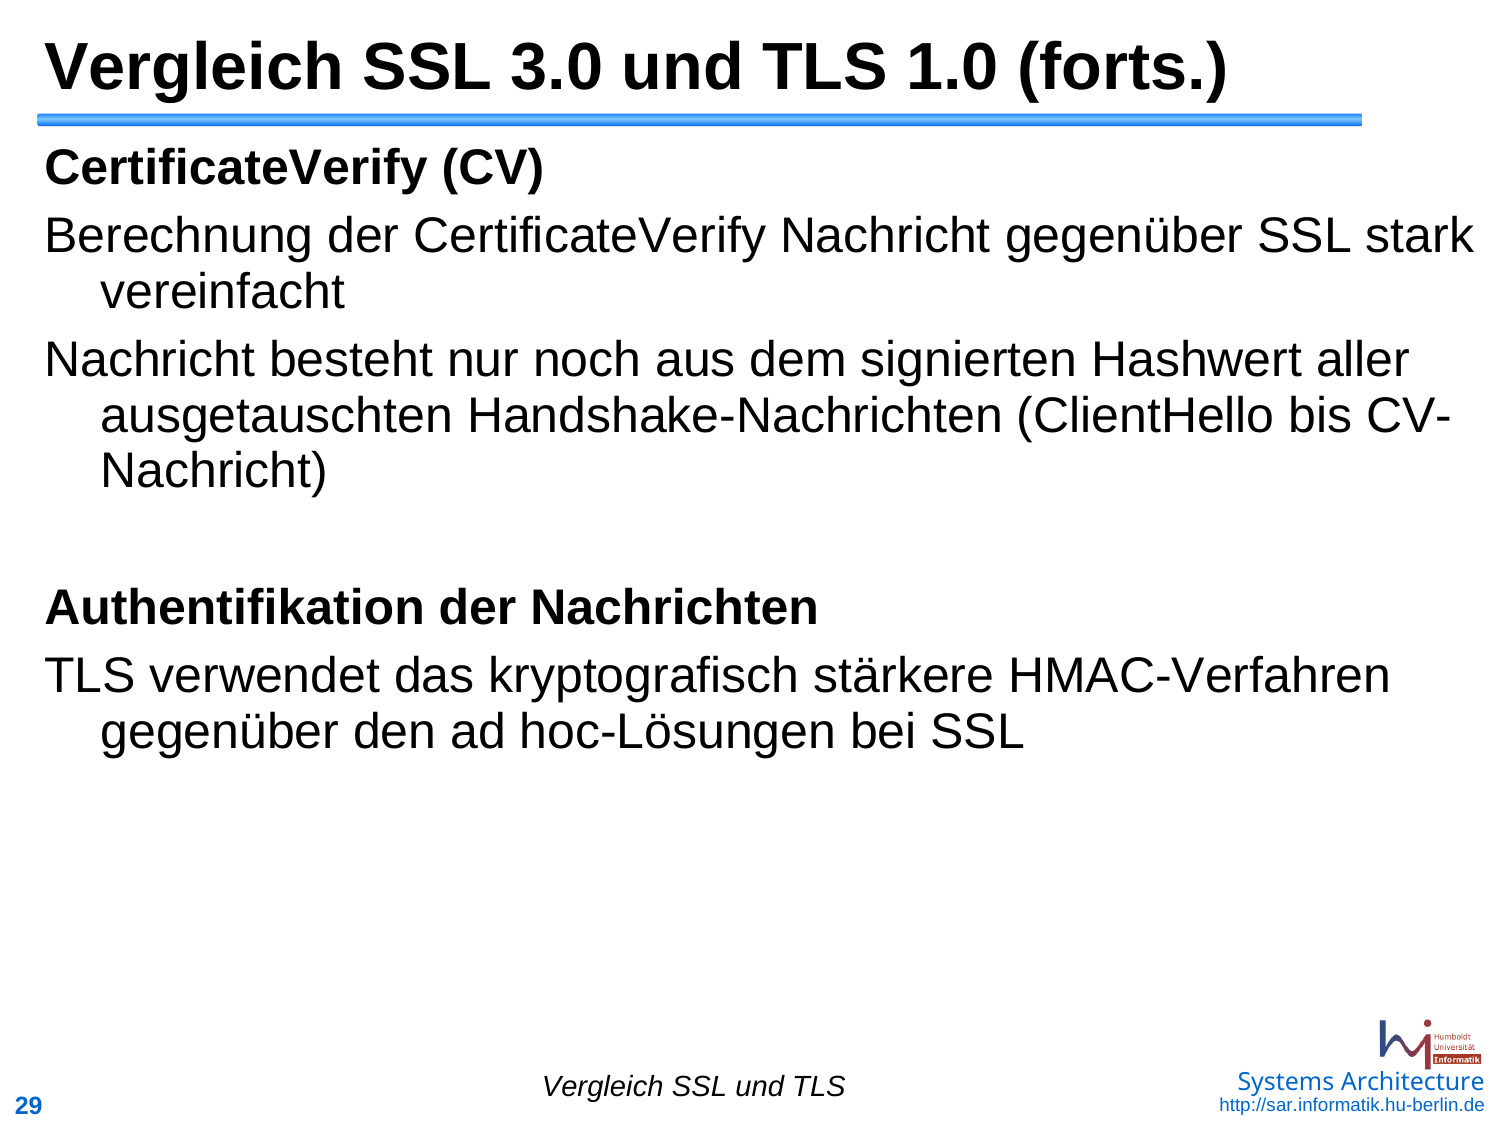

# Vergleich SSL 3.0 und TLS 1.0 (forts.)
CertificateVerify (CV)
Berechnung der CertificateVerify Nachricht gegenüber SSL stark vereinfacht
Nachricht besteht nur noch aus dem signierten Hashwert aller ausgetauschten Handshake-Nachrichten (ClientHello bis CV-Nachricht)
Authentifikation der Nachrichten
TLS verwendet das kryptografisch stärkere HMAC-Verfahren gegenüber den ad hoc-Lösungen bei SSL
Vergleich SSL und TLS